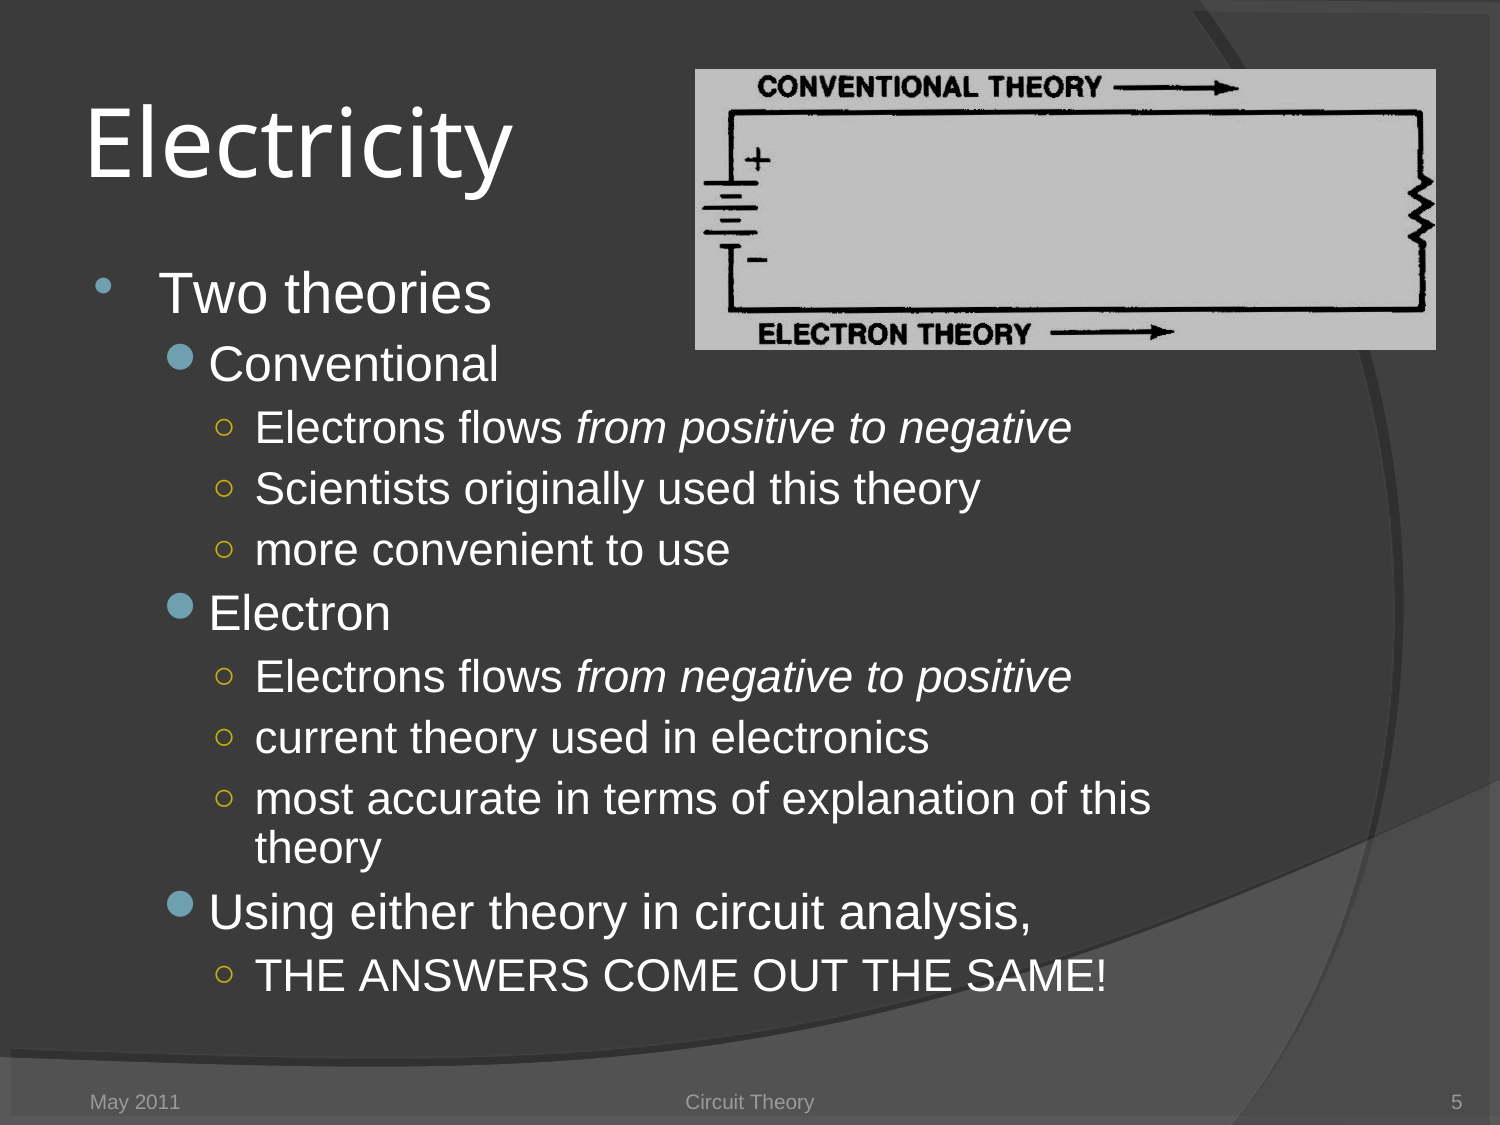

# Electricity
Two theories
Conventional
Electrons flows from positive to negative
Scientists originally used this theory
more convenient to use
Electron
Electrons flows from negative to positive
current theory used in electronics
most accurate in terms of explanation of this theory
Using either theory in circuit analysis,
THE ANSWERS COME OUT THE SAME!
May 2011
Circuit Theory